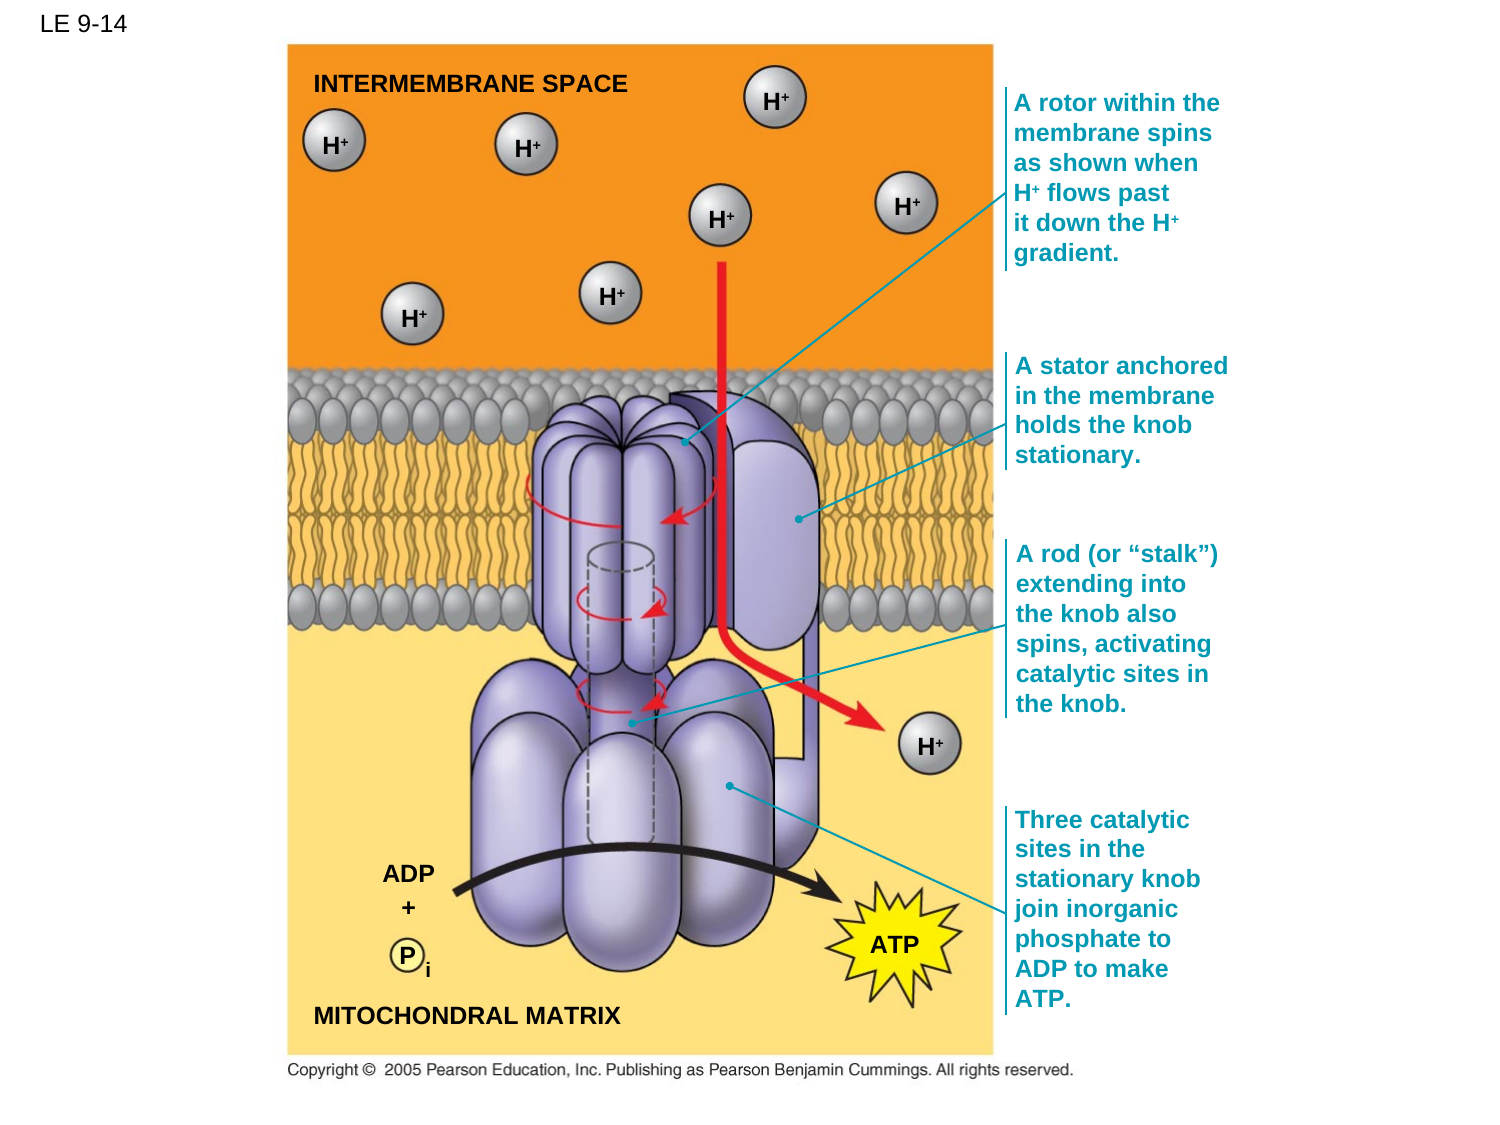

# LE 9-14
INTERMEMBRANE SPACE
A rotor within the membrane spins as shown when H+ flows past
it down the H+ gradient.
H+
H+
H+
H+
H+
H+
H+
A stator anchored in the membrane holds the knob stationary.
A rod (or “stalk”) extending into the knob also spins, activating catalytic sites in the knob.
H+
Three catalytic sites in the stationary knob join inorganic phosphate to ADP to make ATP.
ADP
+
ATP
P
i
MITOCHONDRAL MATRIX